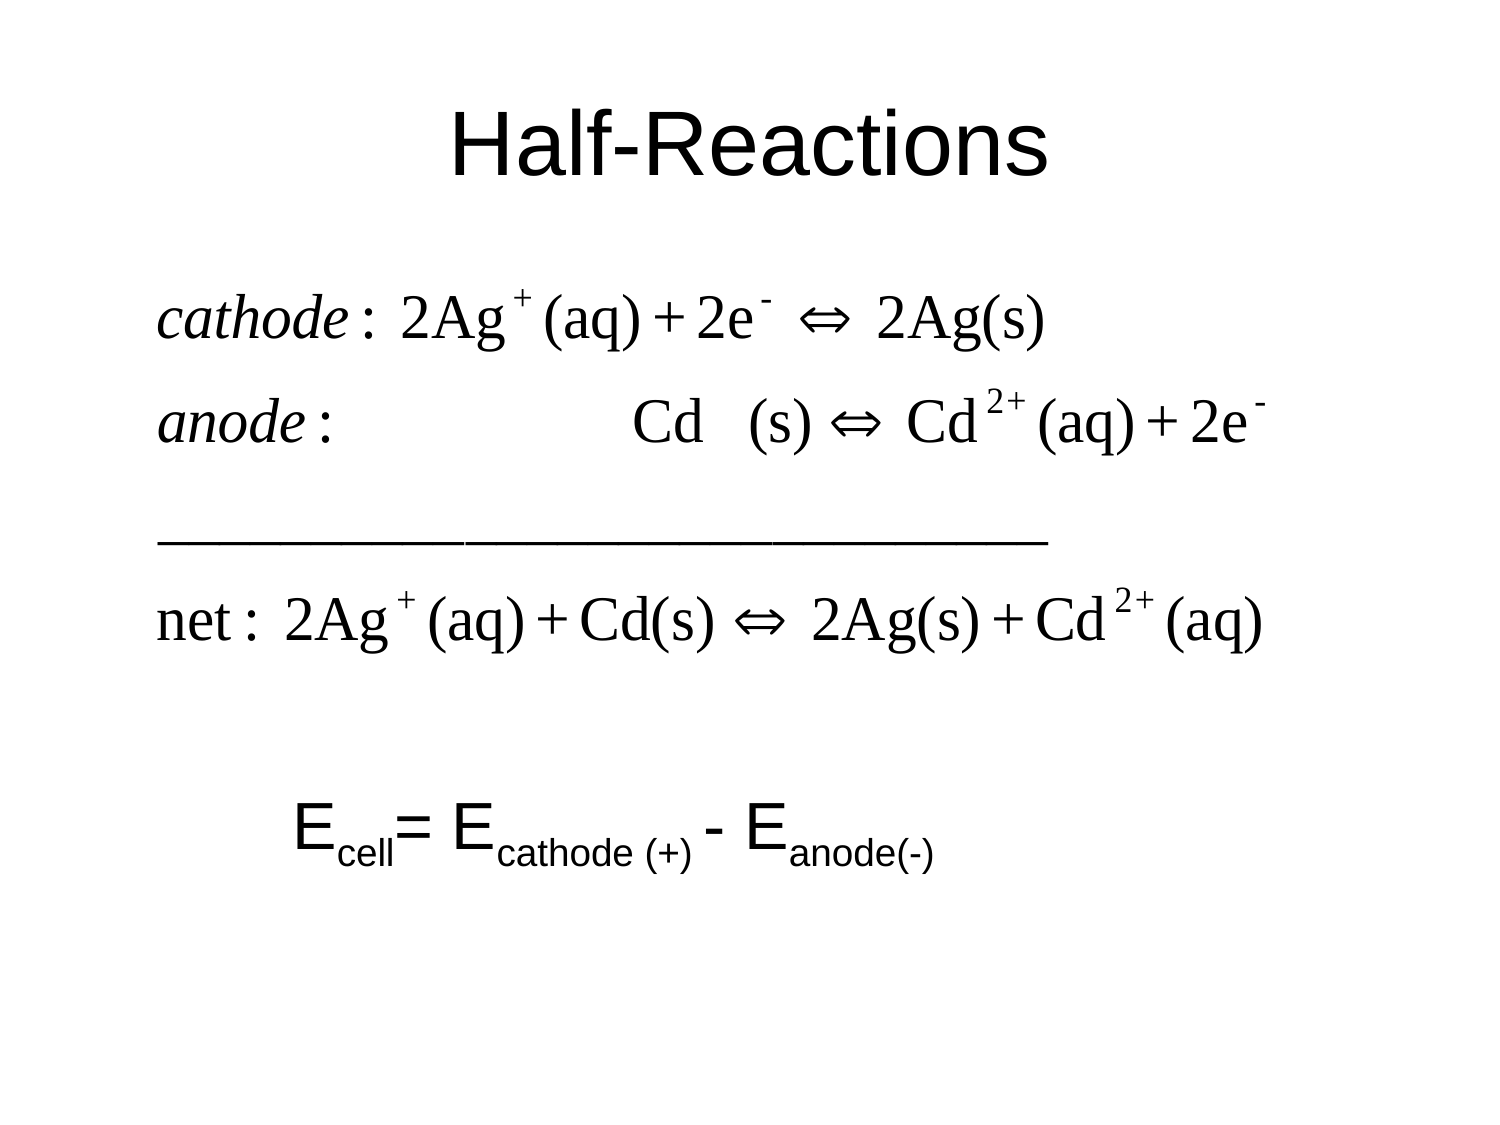

# Half-Reactions
Ecell= Ecathode (+) - Eanode(-)